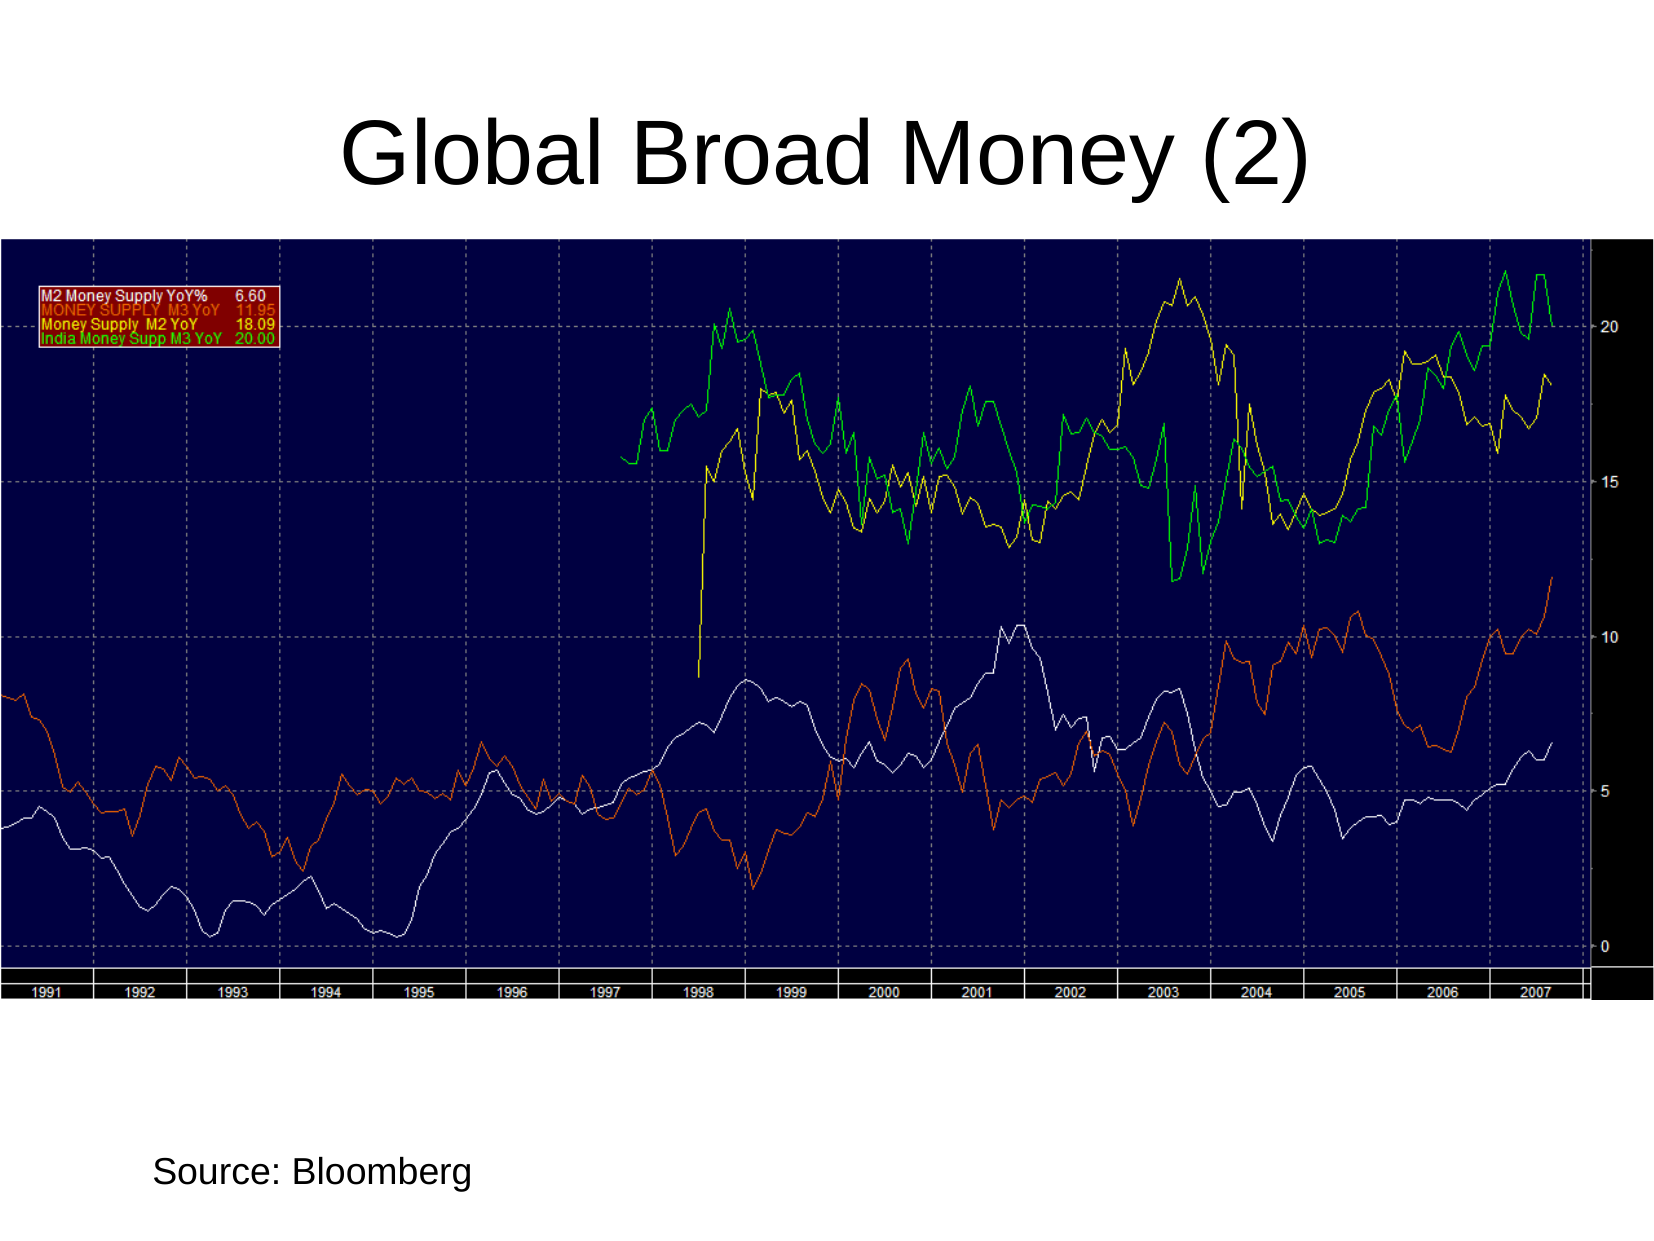

# Global Broad Money (2)
Source: Bloomberg